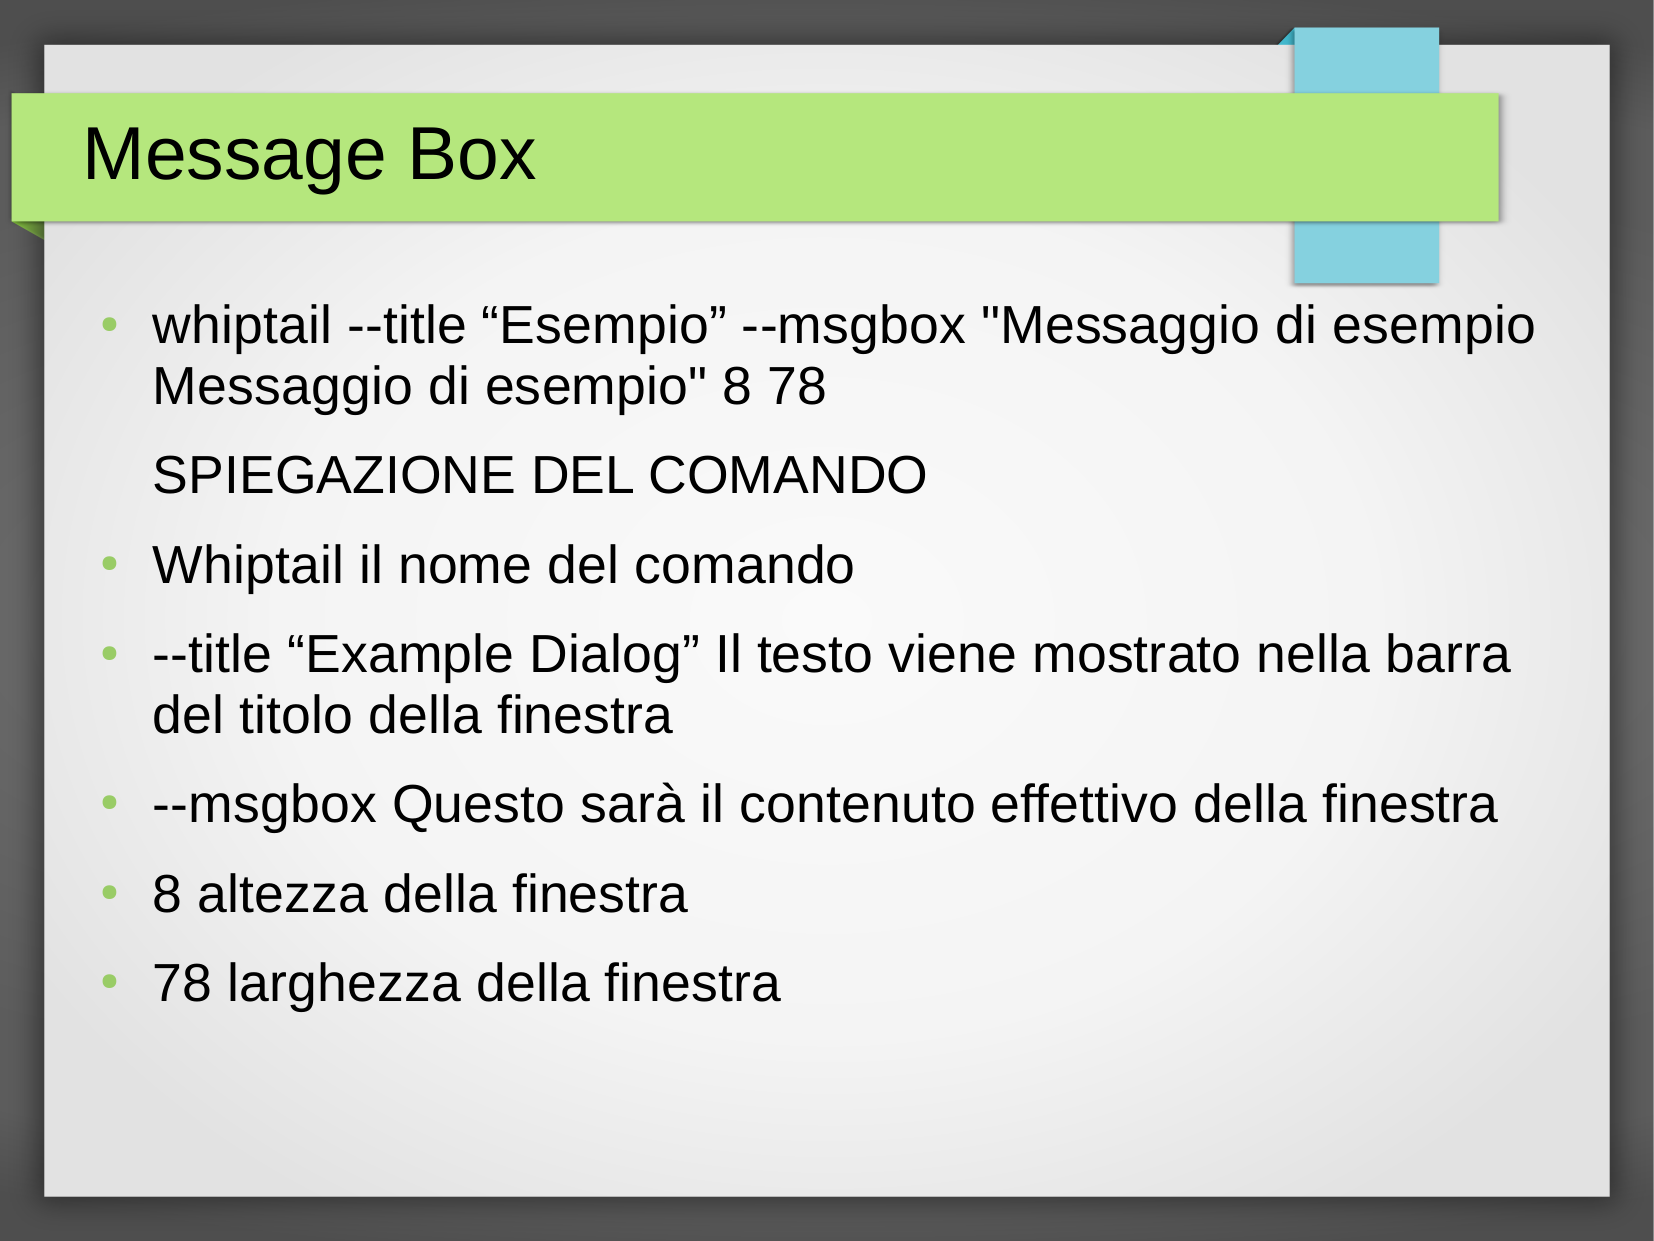

# Message Box
whiptail --title “Esempio” --msgbox "Messaggio di esempio Messaggio di esempio" 8 78
SPIEGAZIONE DEL COMANDO
Whiptail il nome del comando
--title “Example Dialog” Il testo viene mostrato nella barra del titolo della finestra
--msgbox Questo sarà il contenuto effettivo della finestra
8 altezza della finestra
78 larghezza della finestra